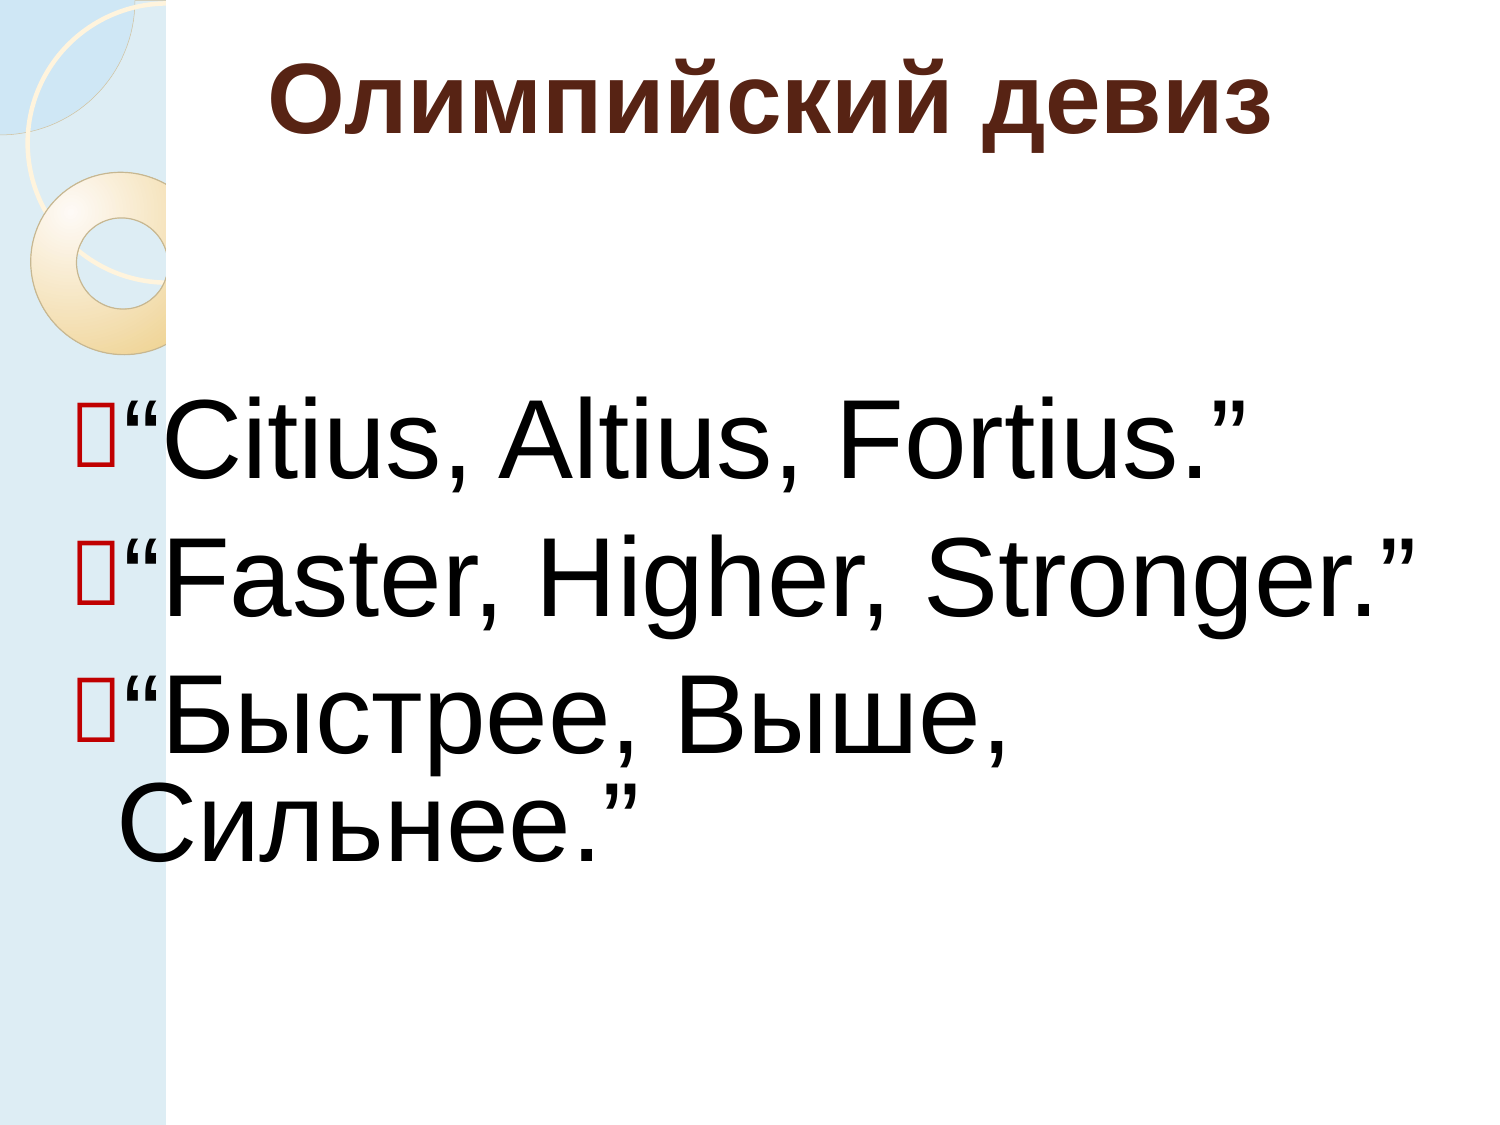

# Олимпийский девиз
“Citius, Altius, Fortius.”
“Faster, Higher, Stronger.”
“Быстрее, Выше, Сильнее.”